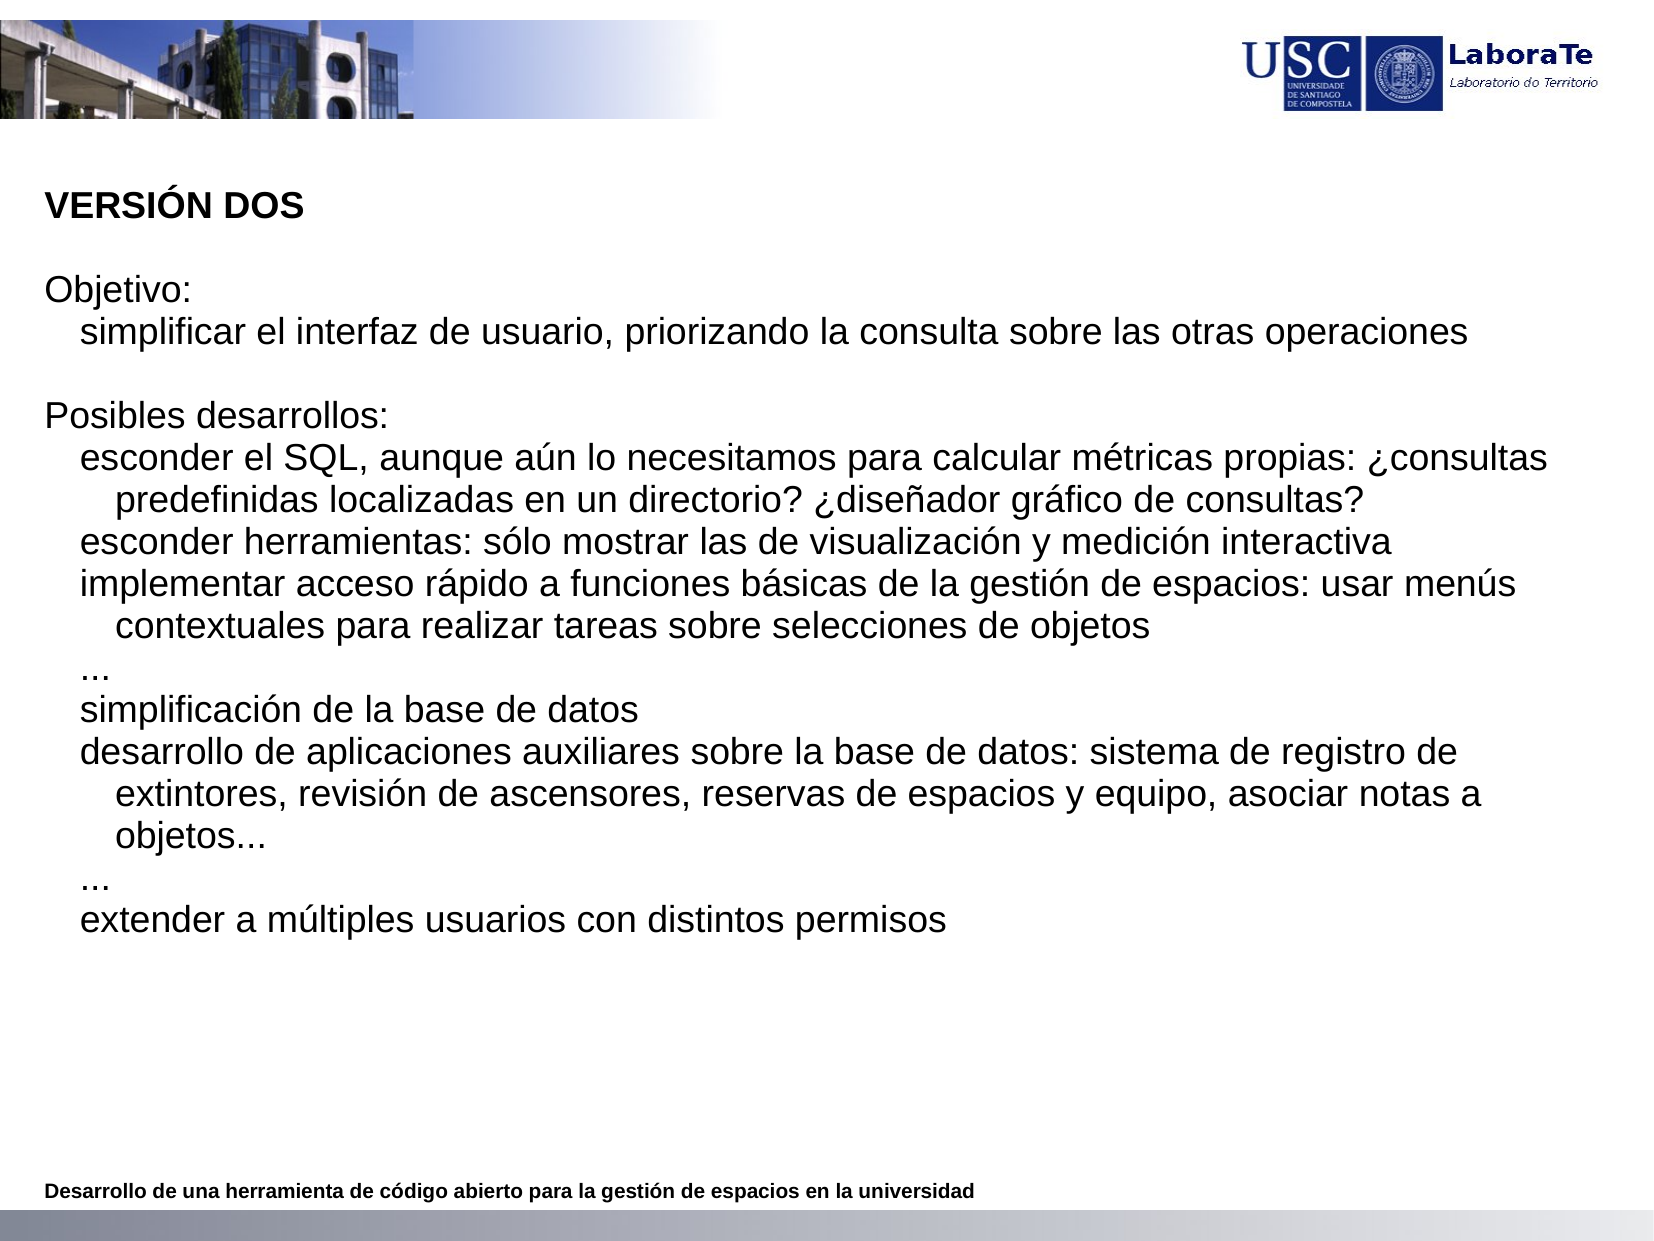

VERSIÓN DOS
Objetivo:
simplificar el interfaz de usuario, priorizando la consulta sobre las otras operaciones
Posibles desarrollos:
esconder el SQL, aunque aún lo necesitamos para calcular métricas propias: ¿consultas predefinidas localizadas en un directorio? ¿diseñador gráfico de consultas?
esconder herramientas: sólo mostrar las de visualización y medición interactiva
implementar acceso rápido a funciones básicas de la gestión de espacios: usar menús contextuales para realizar tareas sobre selecciones de objetos
...
simplificación de la base de datos
desarrollo de aplicaciones auxiliares sobre la base de datos: sistema de registro de extintores, revisión de ascensores, reservas de espacios y equipo, asociar notas a objetos...
...
extender a múltiples usuarios con distintos permisos